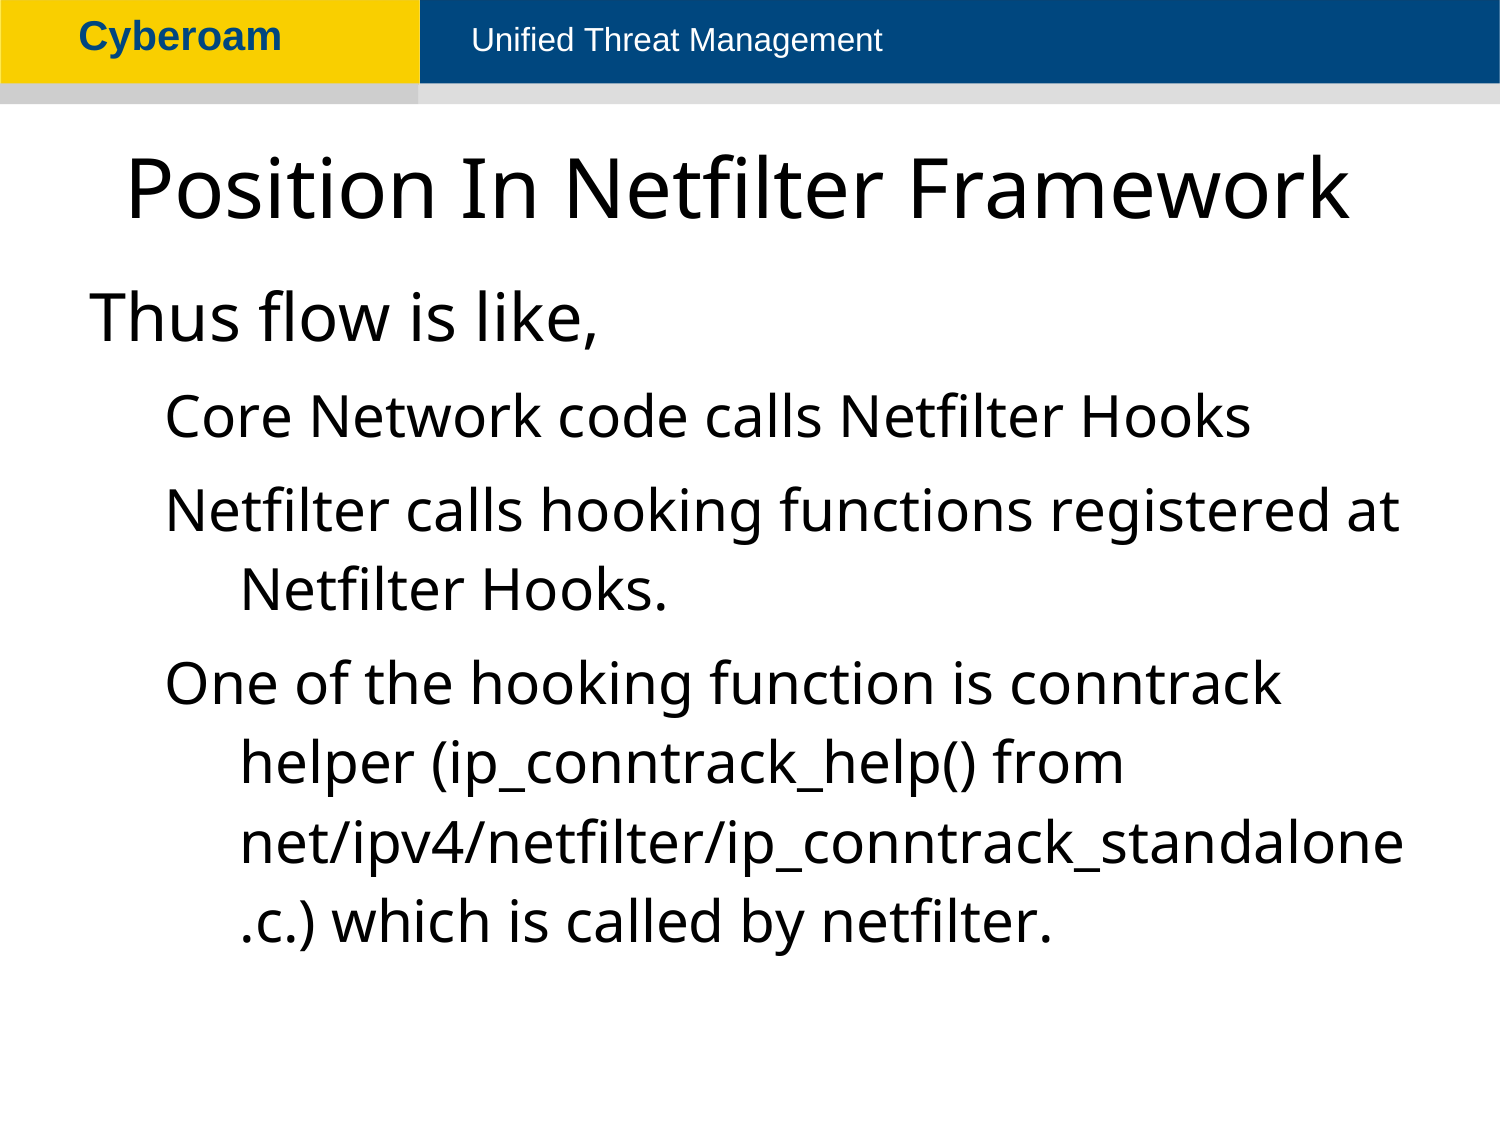

# Position In Netfilter Framework
Thus flow is like,
Core Network code calls Netfilter Hooks
Netfilter calls hooking functions registered at Netfilter Hooks.
One of the hooking function is conntrack helper (ip_conntrack_help() from net/ipv4/netfilter/ip_conntrack_standalone.c.) which is called by netfilter.